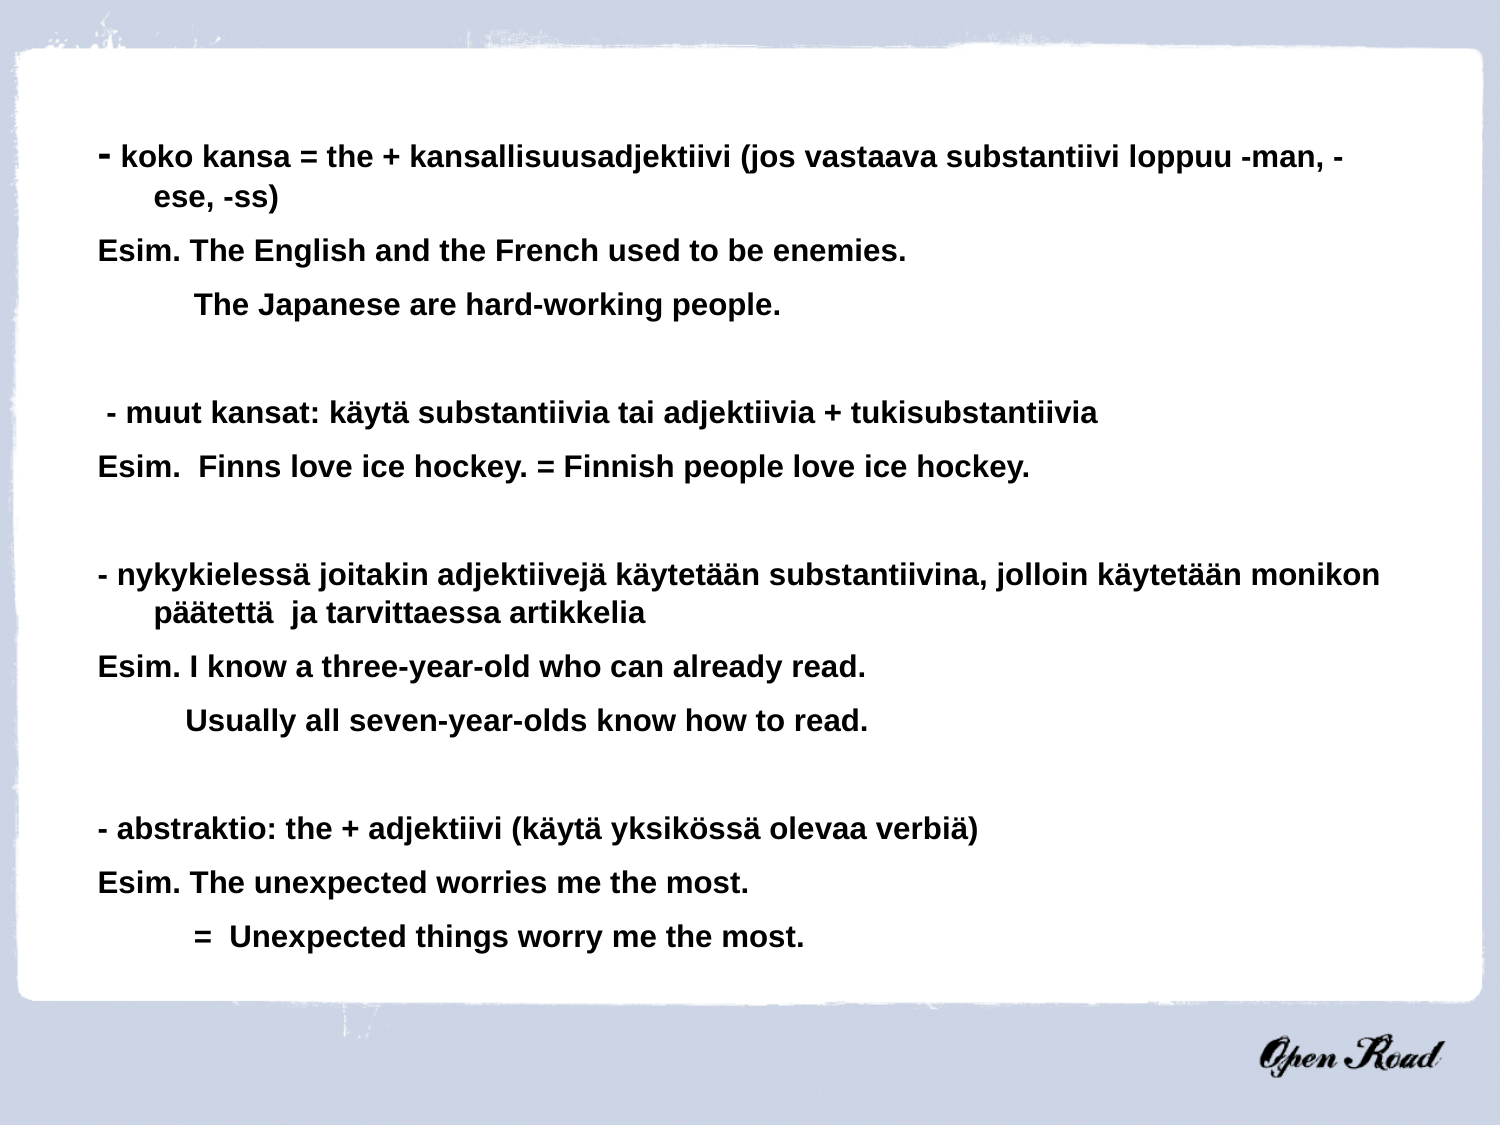

- koko kansa = the + kansallisuusadjektiivi (jos vastaava substantiivi loppuu -man, -ese, -ss)
Esim. The English and the French used to be enemies.
 The Japanese are hard-working people.
 - muut kansat: käytä substantiivia tai adjektiivia + tukisubstantiivia
Esim. Finns love ice hockey. = Finnish people love ice hockey.
- nykykielessä joitakin adjektiivejä käytetään substantiivina, jolloin käytetään monikon päätettä ja tarvittaessa artikkelia
Esim. I know a three-year-old who can already read.
 Usually all seven-year-olds know how to read.
- abstraktio: the + adjektiivi (käytä yksikössä olevaa verbiä)
Esim. The unexpected worries me the most.
 = Unexpected things worry me the most.